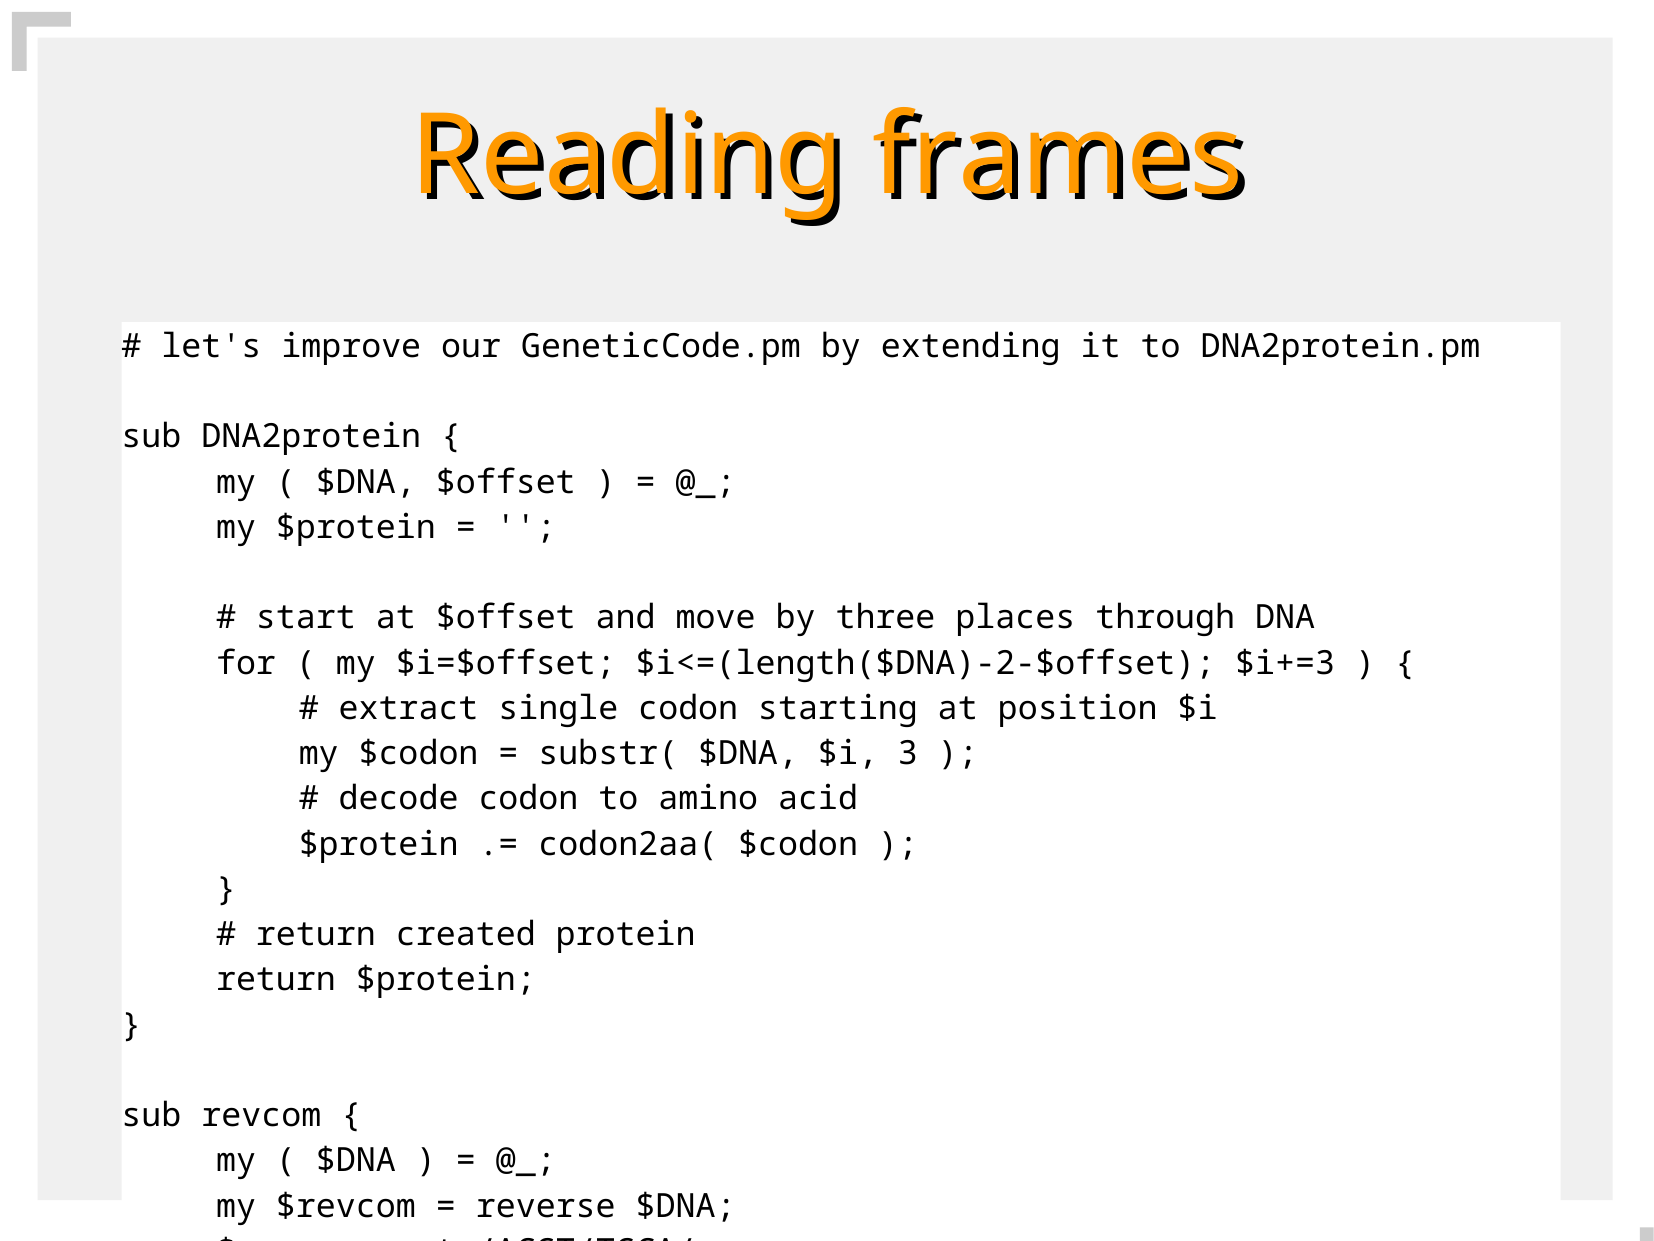

# Reading frames
# let's improve our GeneticCode.pm by extending it to DNA2protein.pm
sub DNA2protein {
my ( $DNA, $offset ) = @_;
my $protein = '';
# start at $offset and move by three places through DNA
for ( my $i=$offset; $i<=(length($DNA)-2-$offset); $i+=3 ) {
# extract single codon starting at position $i
my $codon = substr( $DNA, $i, 3 );
# decode codon to amino acid
$protein .= codon2aa( $codon );
}
# return created protein
return $protein;
}
sub revcom {
my ( $DNA ) = @_;
my $revcom = reverse $DNA;
$revcom =~ tr/ACGT/TGCA/;
return $revcom;
}